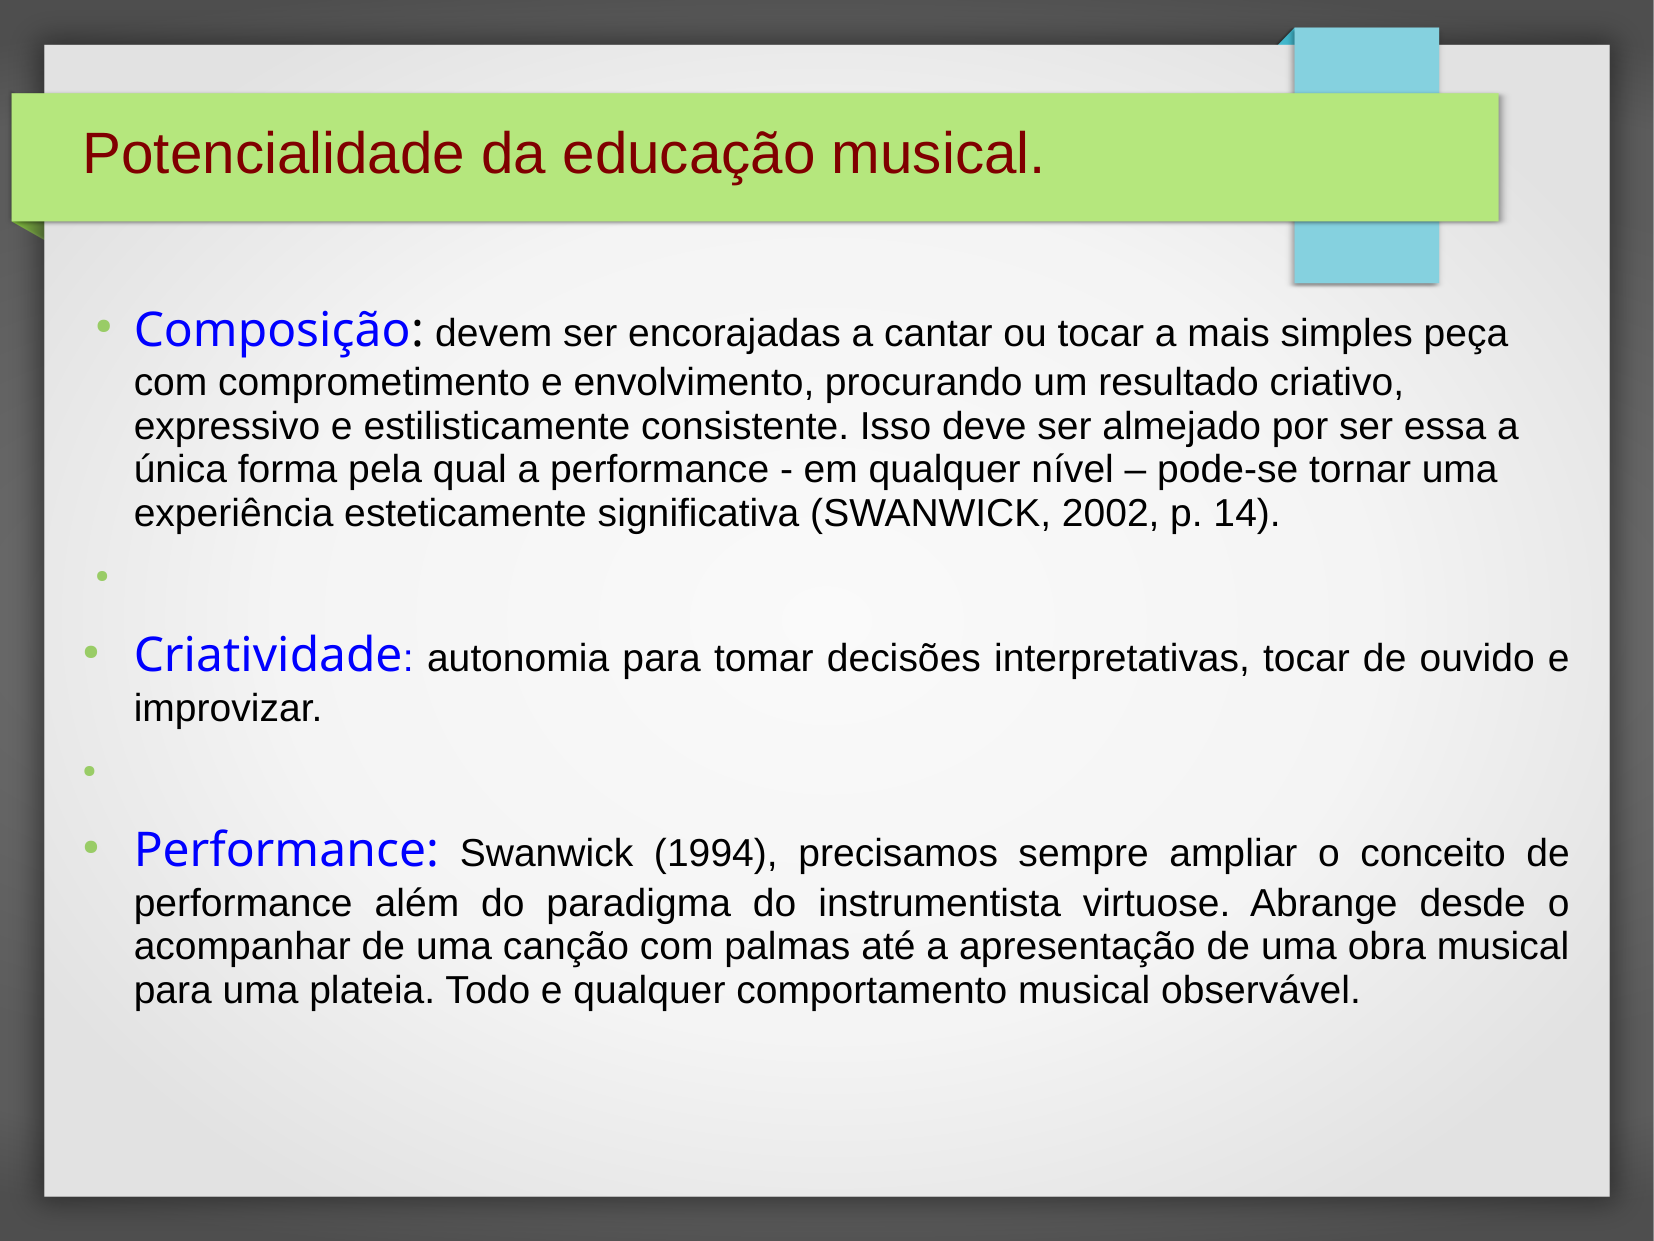

# Potencialidade da educação musical.
Composição: devem ser encorajadas a cantar ou tocar a mais simples peça com comprometimento e envolvimento, procurando um resultado criativo, expressivo e estilisticamente consistente. Isso deve ser almejado por ser essa a única forma pela qual a performance - em qualquer nível – pode-se tornar uma experiência esteticamente significativa (SWANWICK, 2002, p. 14).
Criatividade: autonomia para tomar decisões interpretativas, tocar de ouvido e improvizar.
Performance: Swanwick (1994), precisamos sempre ampliar o conceito de performance além do paradigma do instrumentista virtuose. Abrange desde o acompanhar de uma canção com palmas até a apresentação de uma obra musical para uma plateia. Todo e qualquer comportamento musical observável.